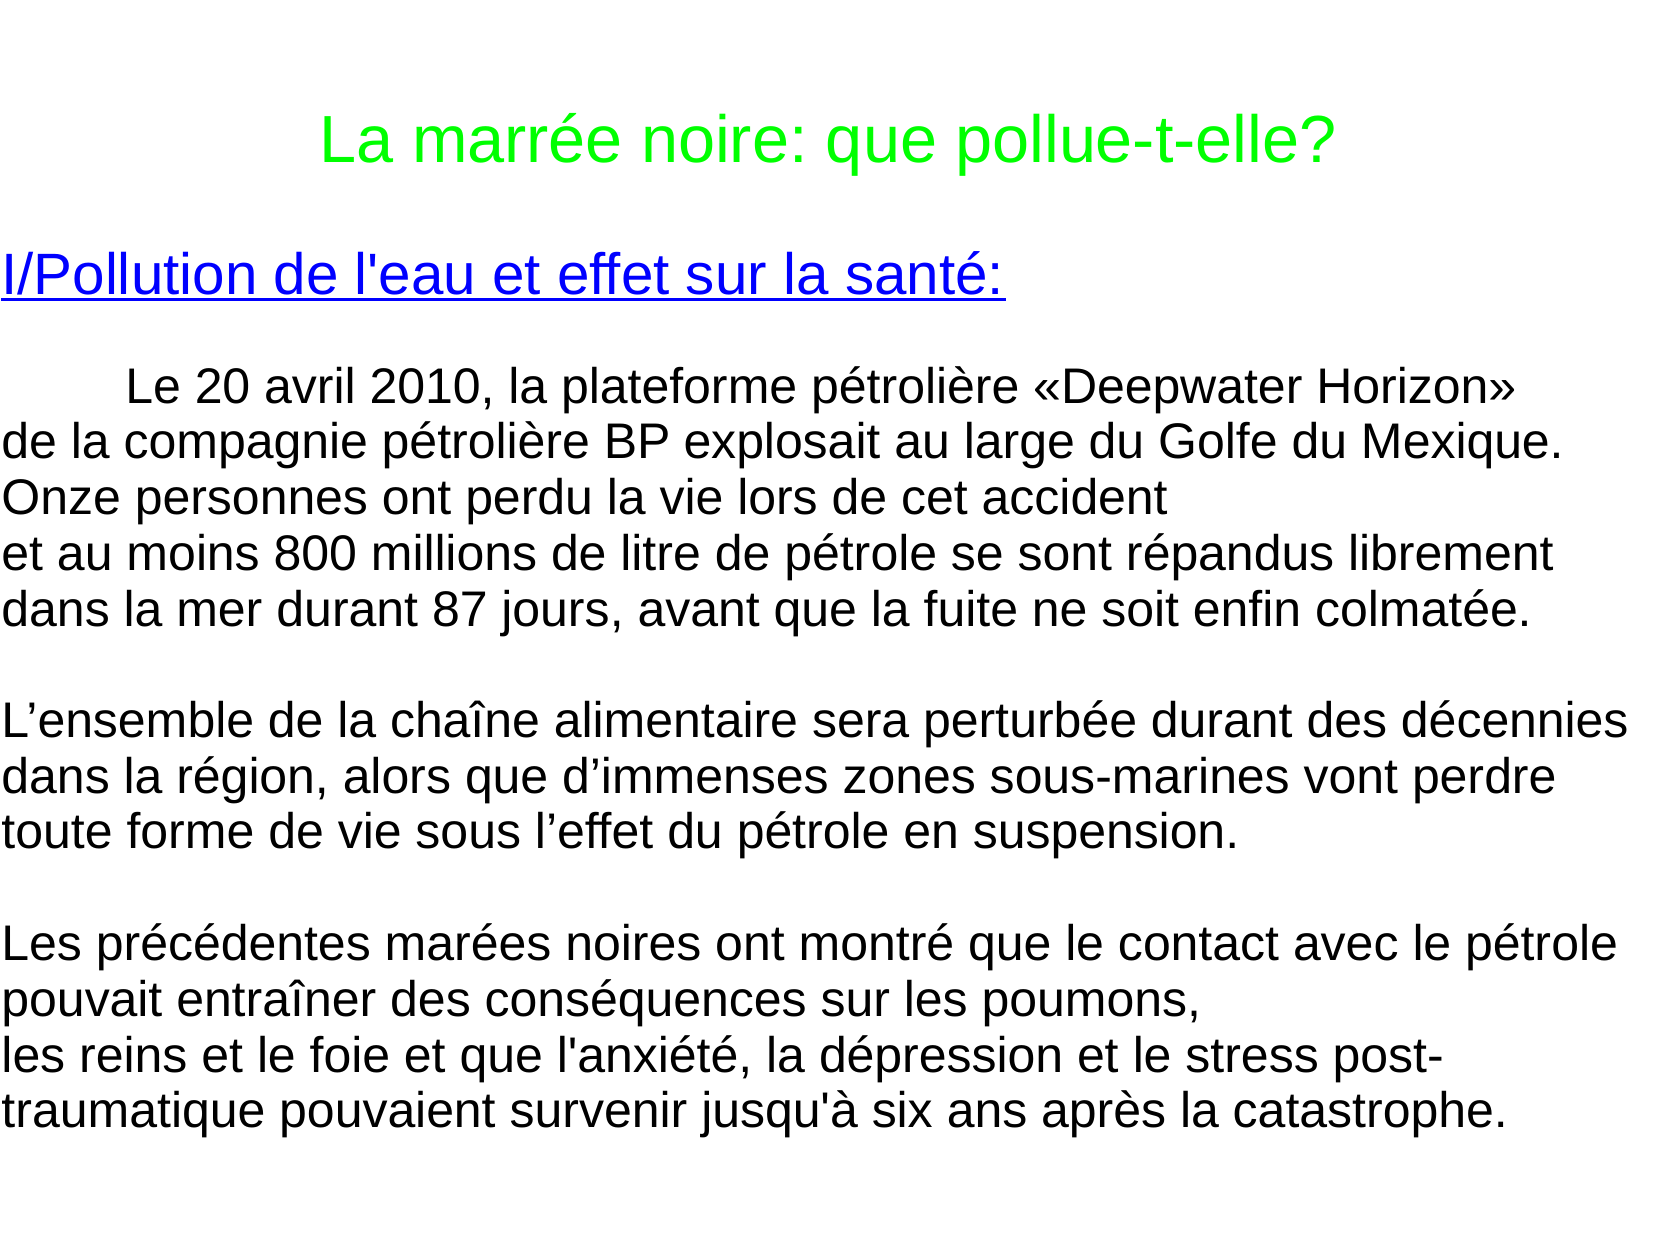

# La marrée noire: que pollue-t-elle?
I/Pollution de l'eau et effet sur la santé:
Le 20 avril 2010, la plateforme pétrolière «Deepwater Horizon»
de la compagnie pétrolière BP explosait au large du Golfe du Mexique. Onze personnes ont perdu la vie lors de cet accident
et au moins 800 millions de litre de pétrole se sont répandus librement dans la mer durant 87 jours, avant que la fuite ne soit enfin colmatée.
L’ensemble de la chaîne alimentaire sera perturbée durant des décennies dans la région, alors que d’immenses zones sous-marines vont perdre toute forme de vie sous l’effet du pétrole en suspension.
Les précédentes marées noires ont montré que le contact avec le pétrole pouvait entraîner des conséquences sur les poumons,
les reins et le foie et que l'anxiété, la dépression et le stress post-traumatique pouvaient survenir jusqu'à six ans après la catastrophe.